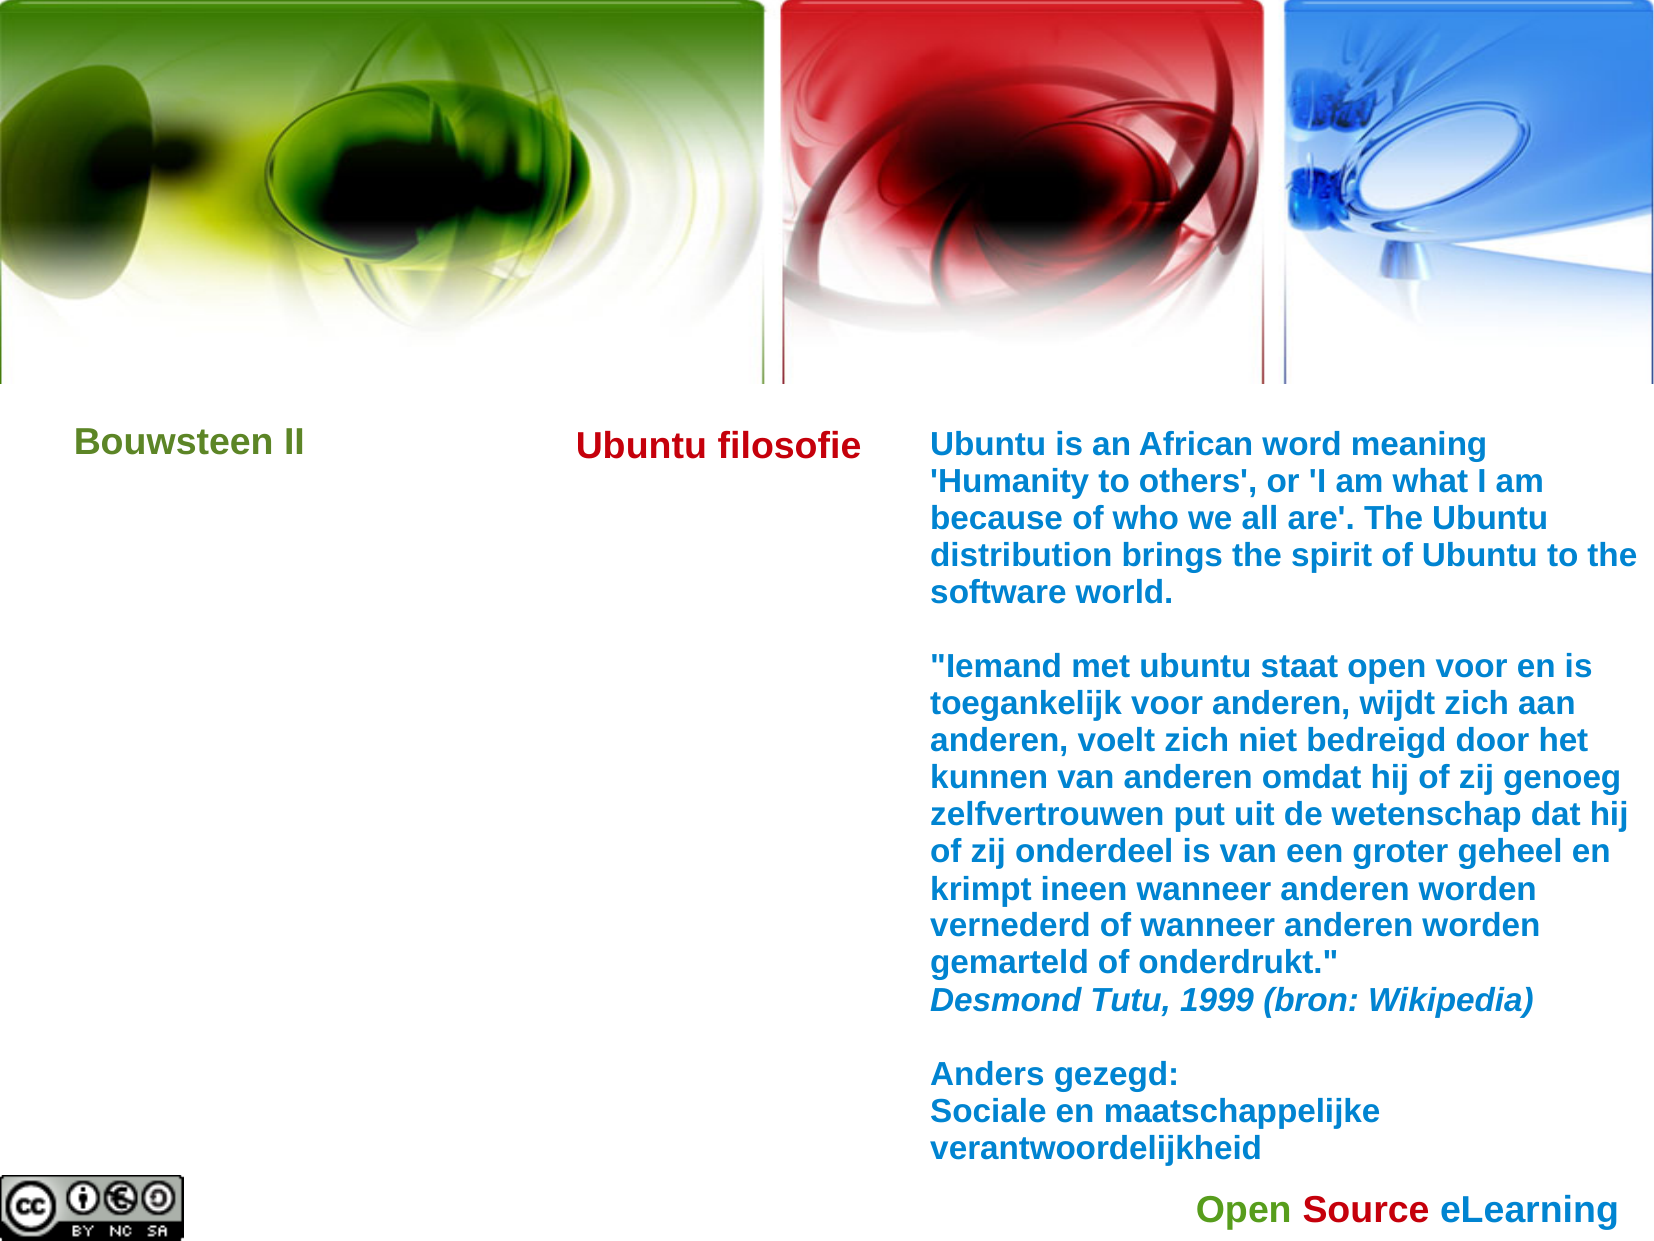

Bouwsteen II
Ubuntu filosofie
Ubuntu is an African word meaning 'Humanity to others', or 'I am what I am because of who we all are'. The Ubuntu distribution brings the spirit of Ubuntu to the software world.
"Iemand met ubuntu staat open voor en is toegankelijk voor anderen, wijdt zich aan anderen, voelt zich niet bedreigd door het kunnen van anderen omdat hij of zij genoeg zelfvertrouwen put uit de wetenschap dat hij of zij onderdeel is van een groter geheel en krimpt ineen wanneer anderen worden vernederd of wanneer anderen worden gemarteld of onderdrukt."
Desmond Tutu, 1999 (bron: Wikipedia)
Anders gezegd:
Sociale en maatschappelijke verantwoordelijkheid
Open Source eLearning